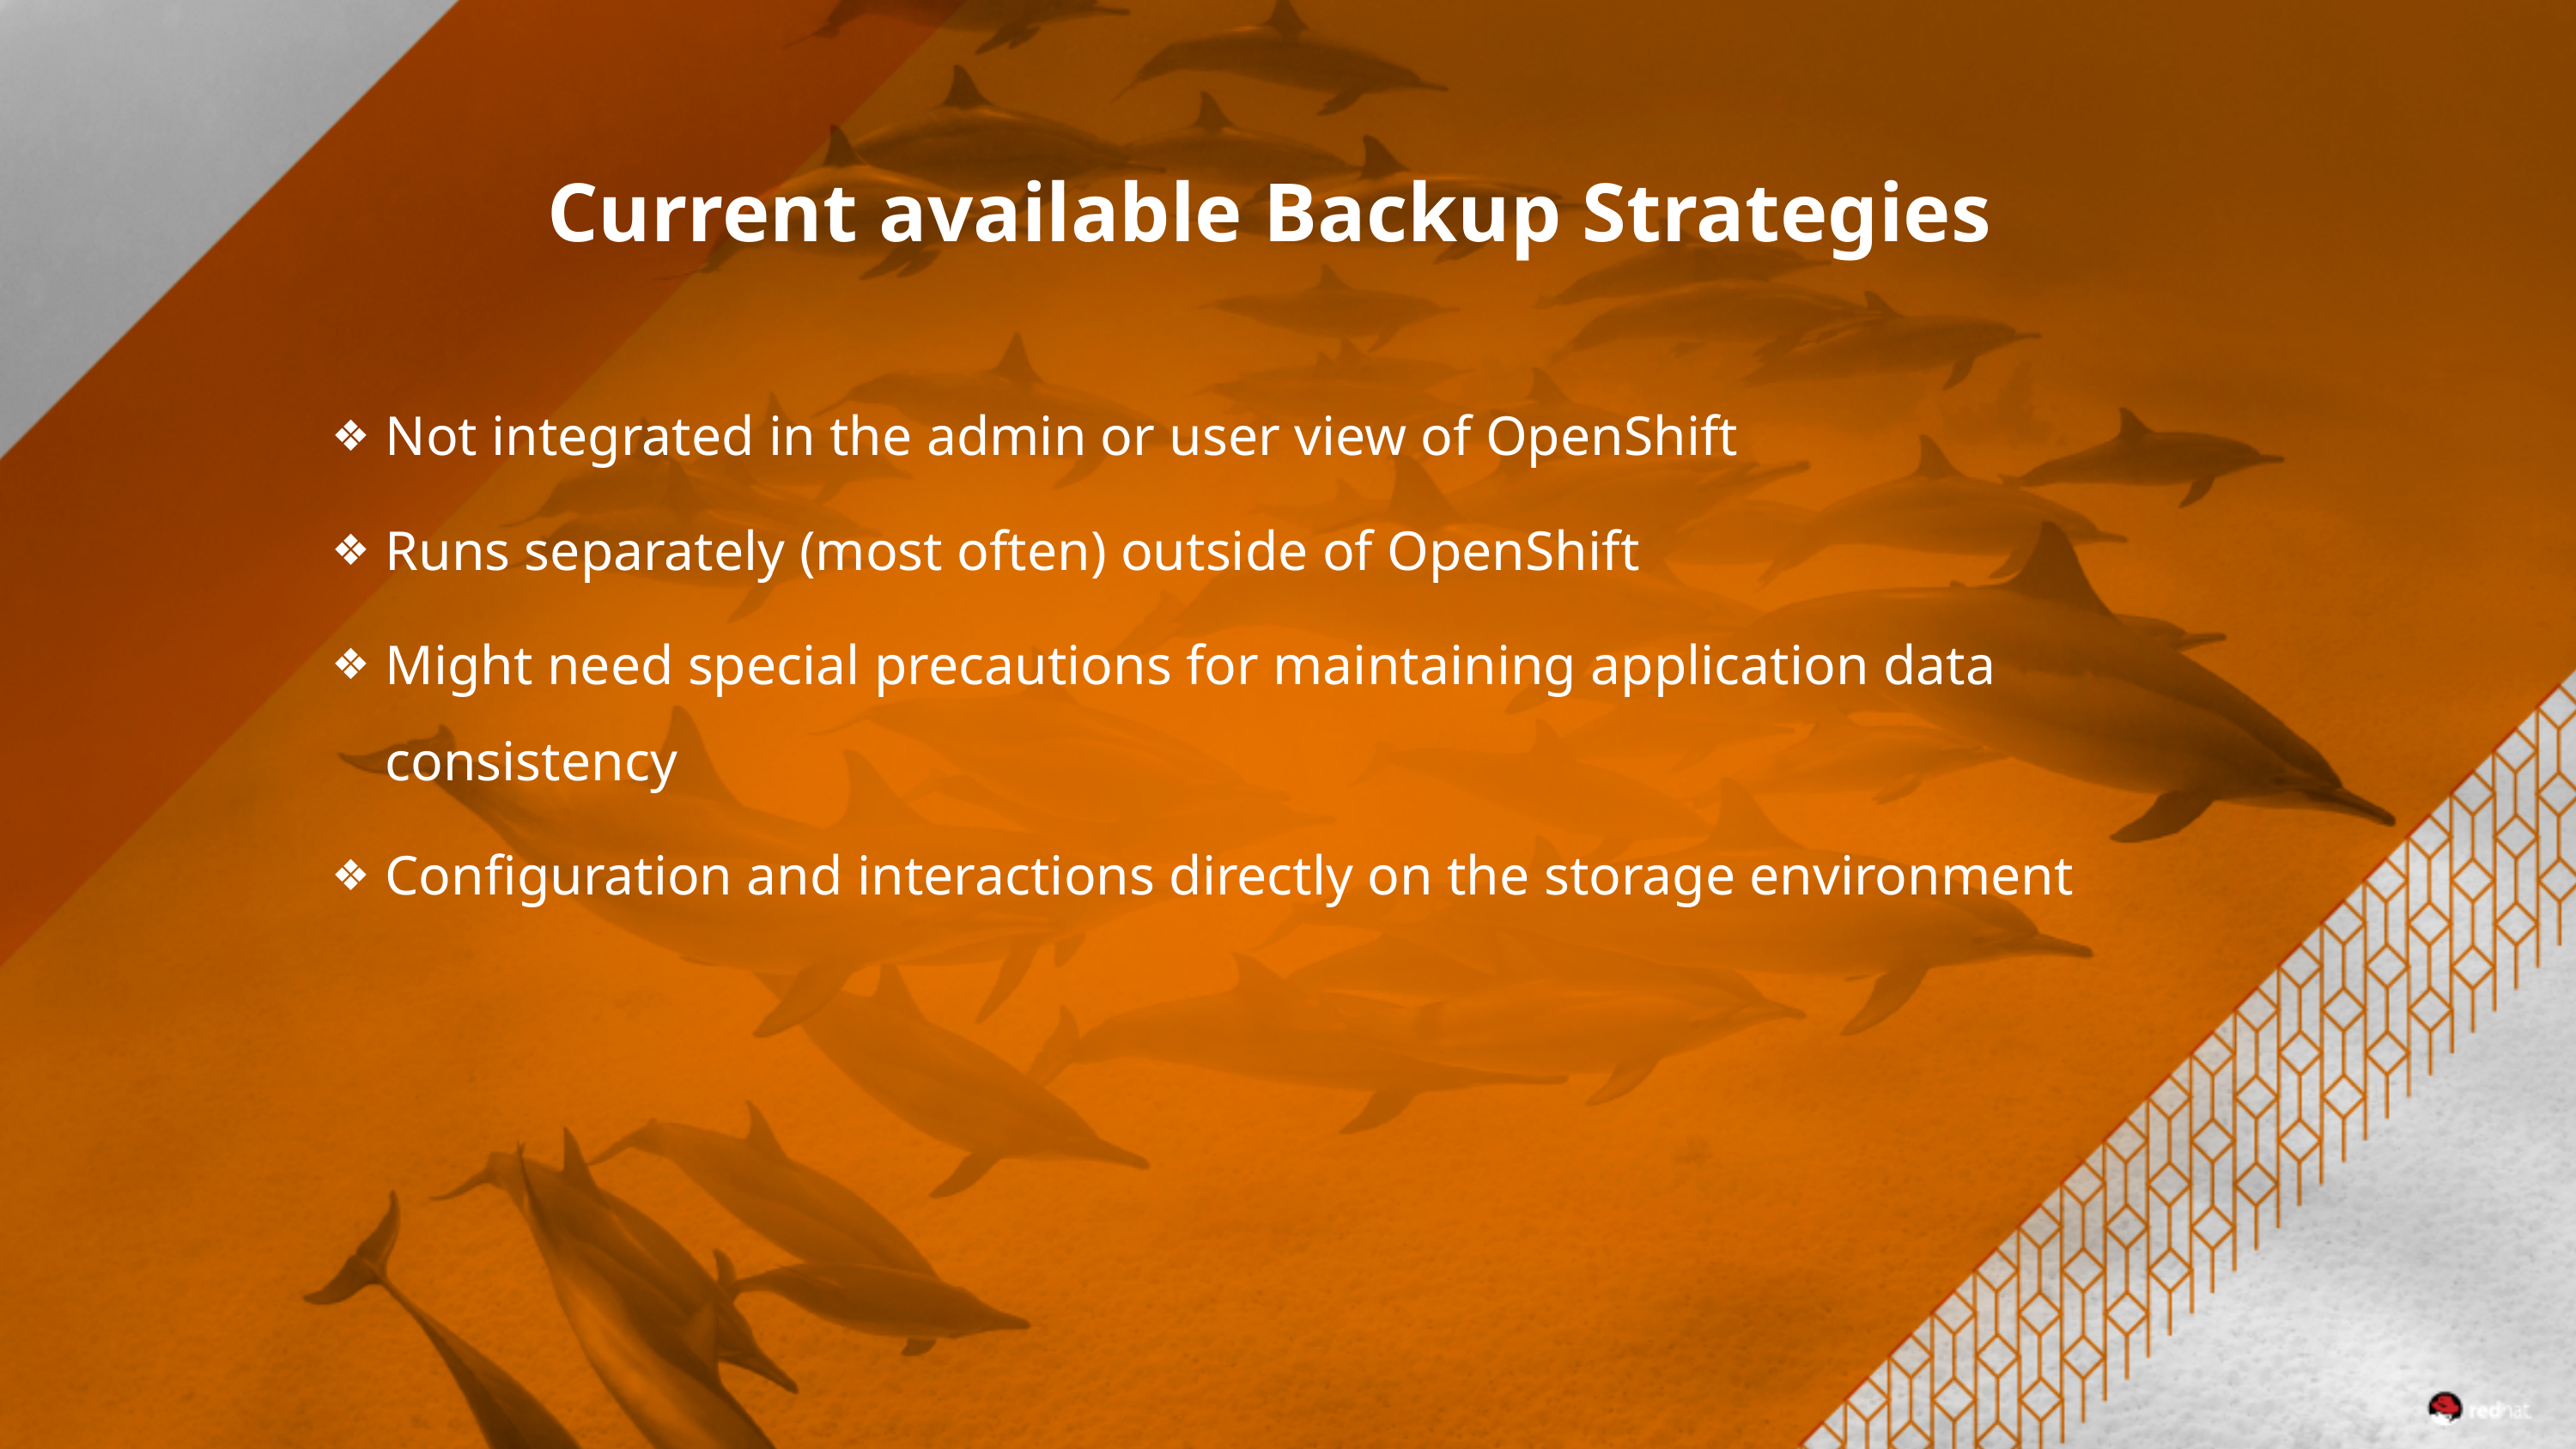

Current available Backup Strategies
Not integrated in the admin or user view of OpenShift
Runs separately (most often) outside of OpenShift
Might need special precautions for maintaining application data consistency
Configuration and interactions directly on the storage environment